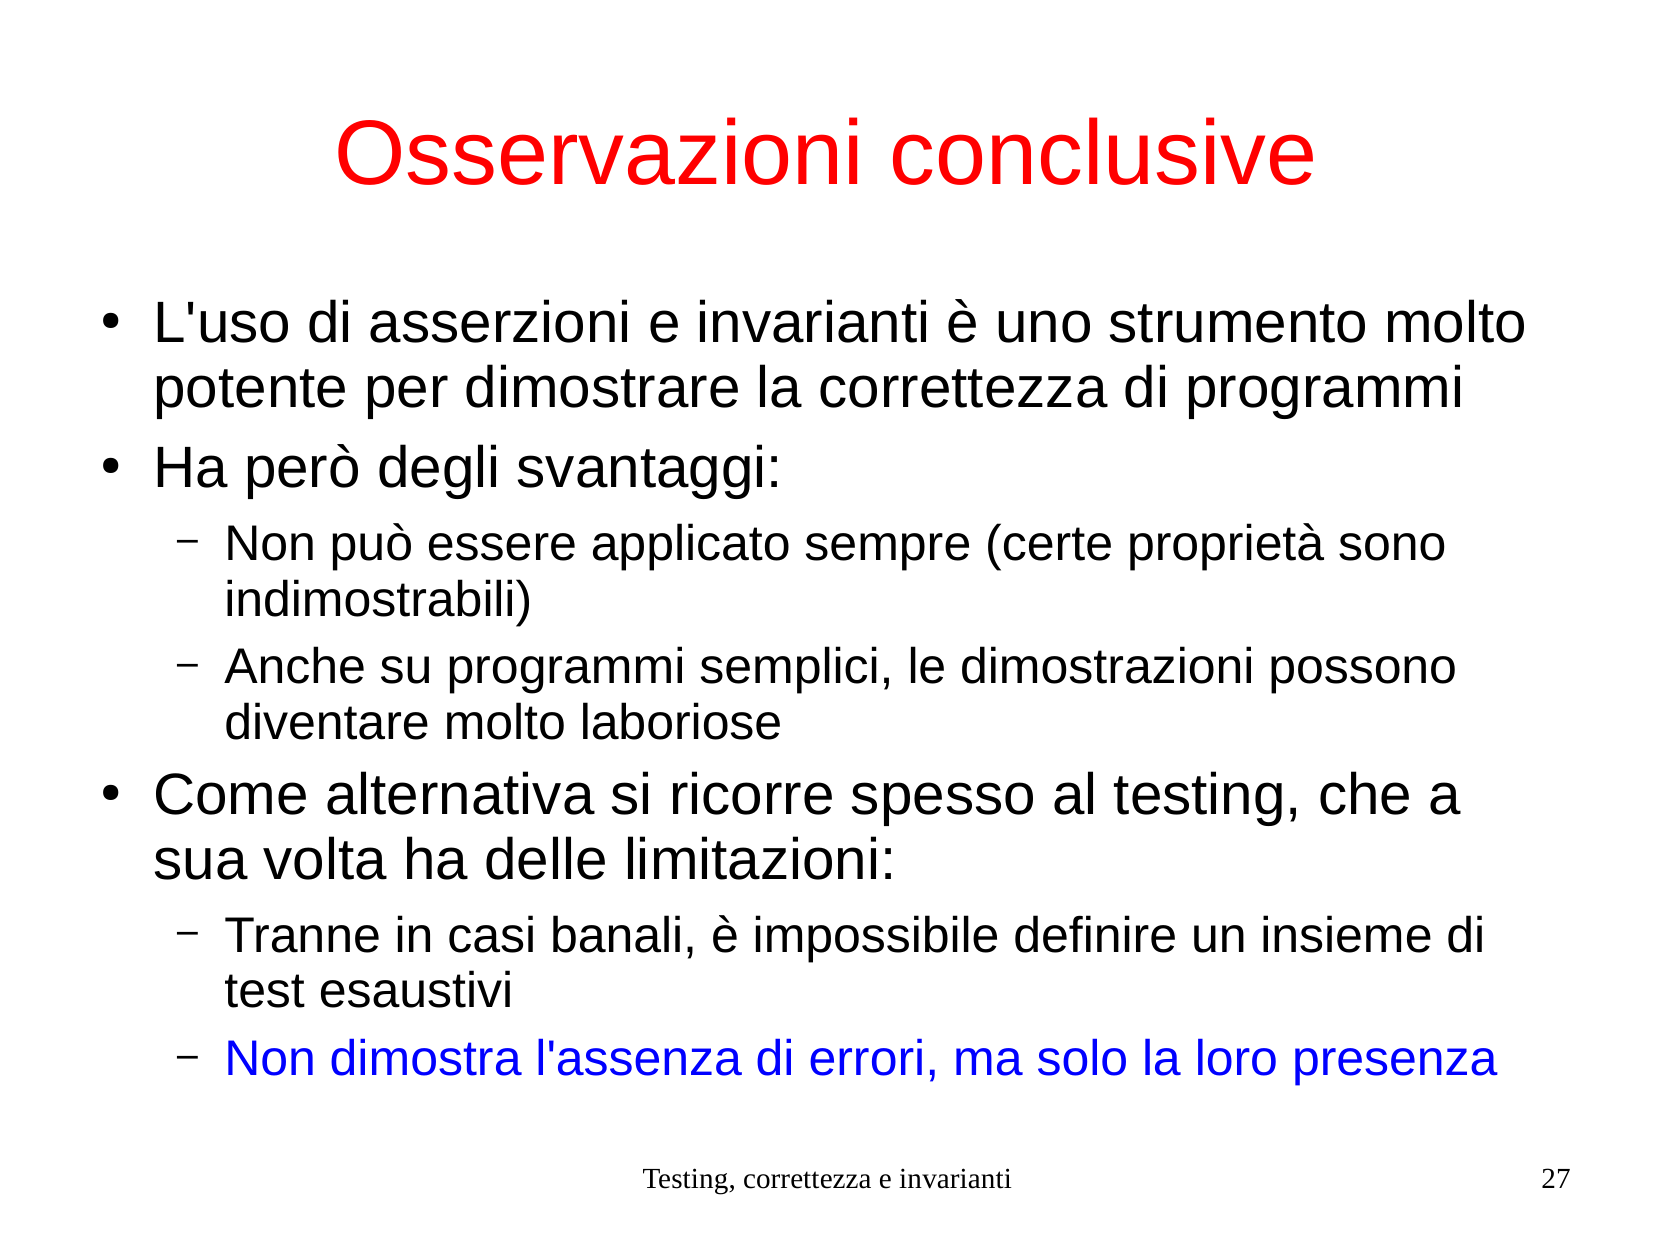

# Osservazioni conclusive
L'uso di asserzioni e invarianti è uno strumento molto potente per dimostrare la correttezza di programmi
Ha però degli svantaggi:
Non può essere applicato sempre (certe proprietà sono indimostrabili)
Anche su programmi semplici, le dimostrazioni possono diventare molto laboriose
Come alternativa si ricorre spesso al testing, che a sua volta ha delle limitazioni:
Tranne in casi banali, è impossibile definire un insieme di test esaustivi
Non dimostra l'assenza di errori, ma solo la loro presenza
Testing, correttezza e invarianti
27